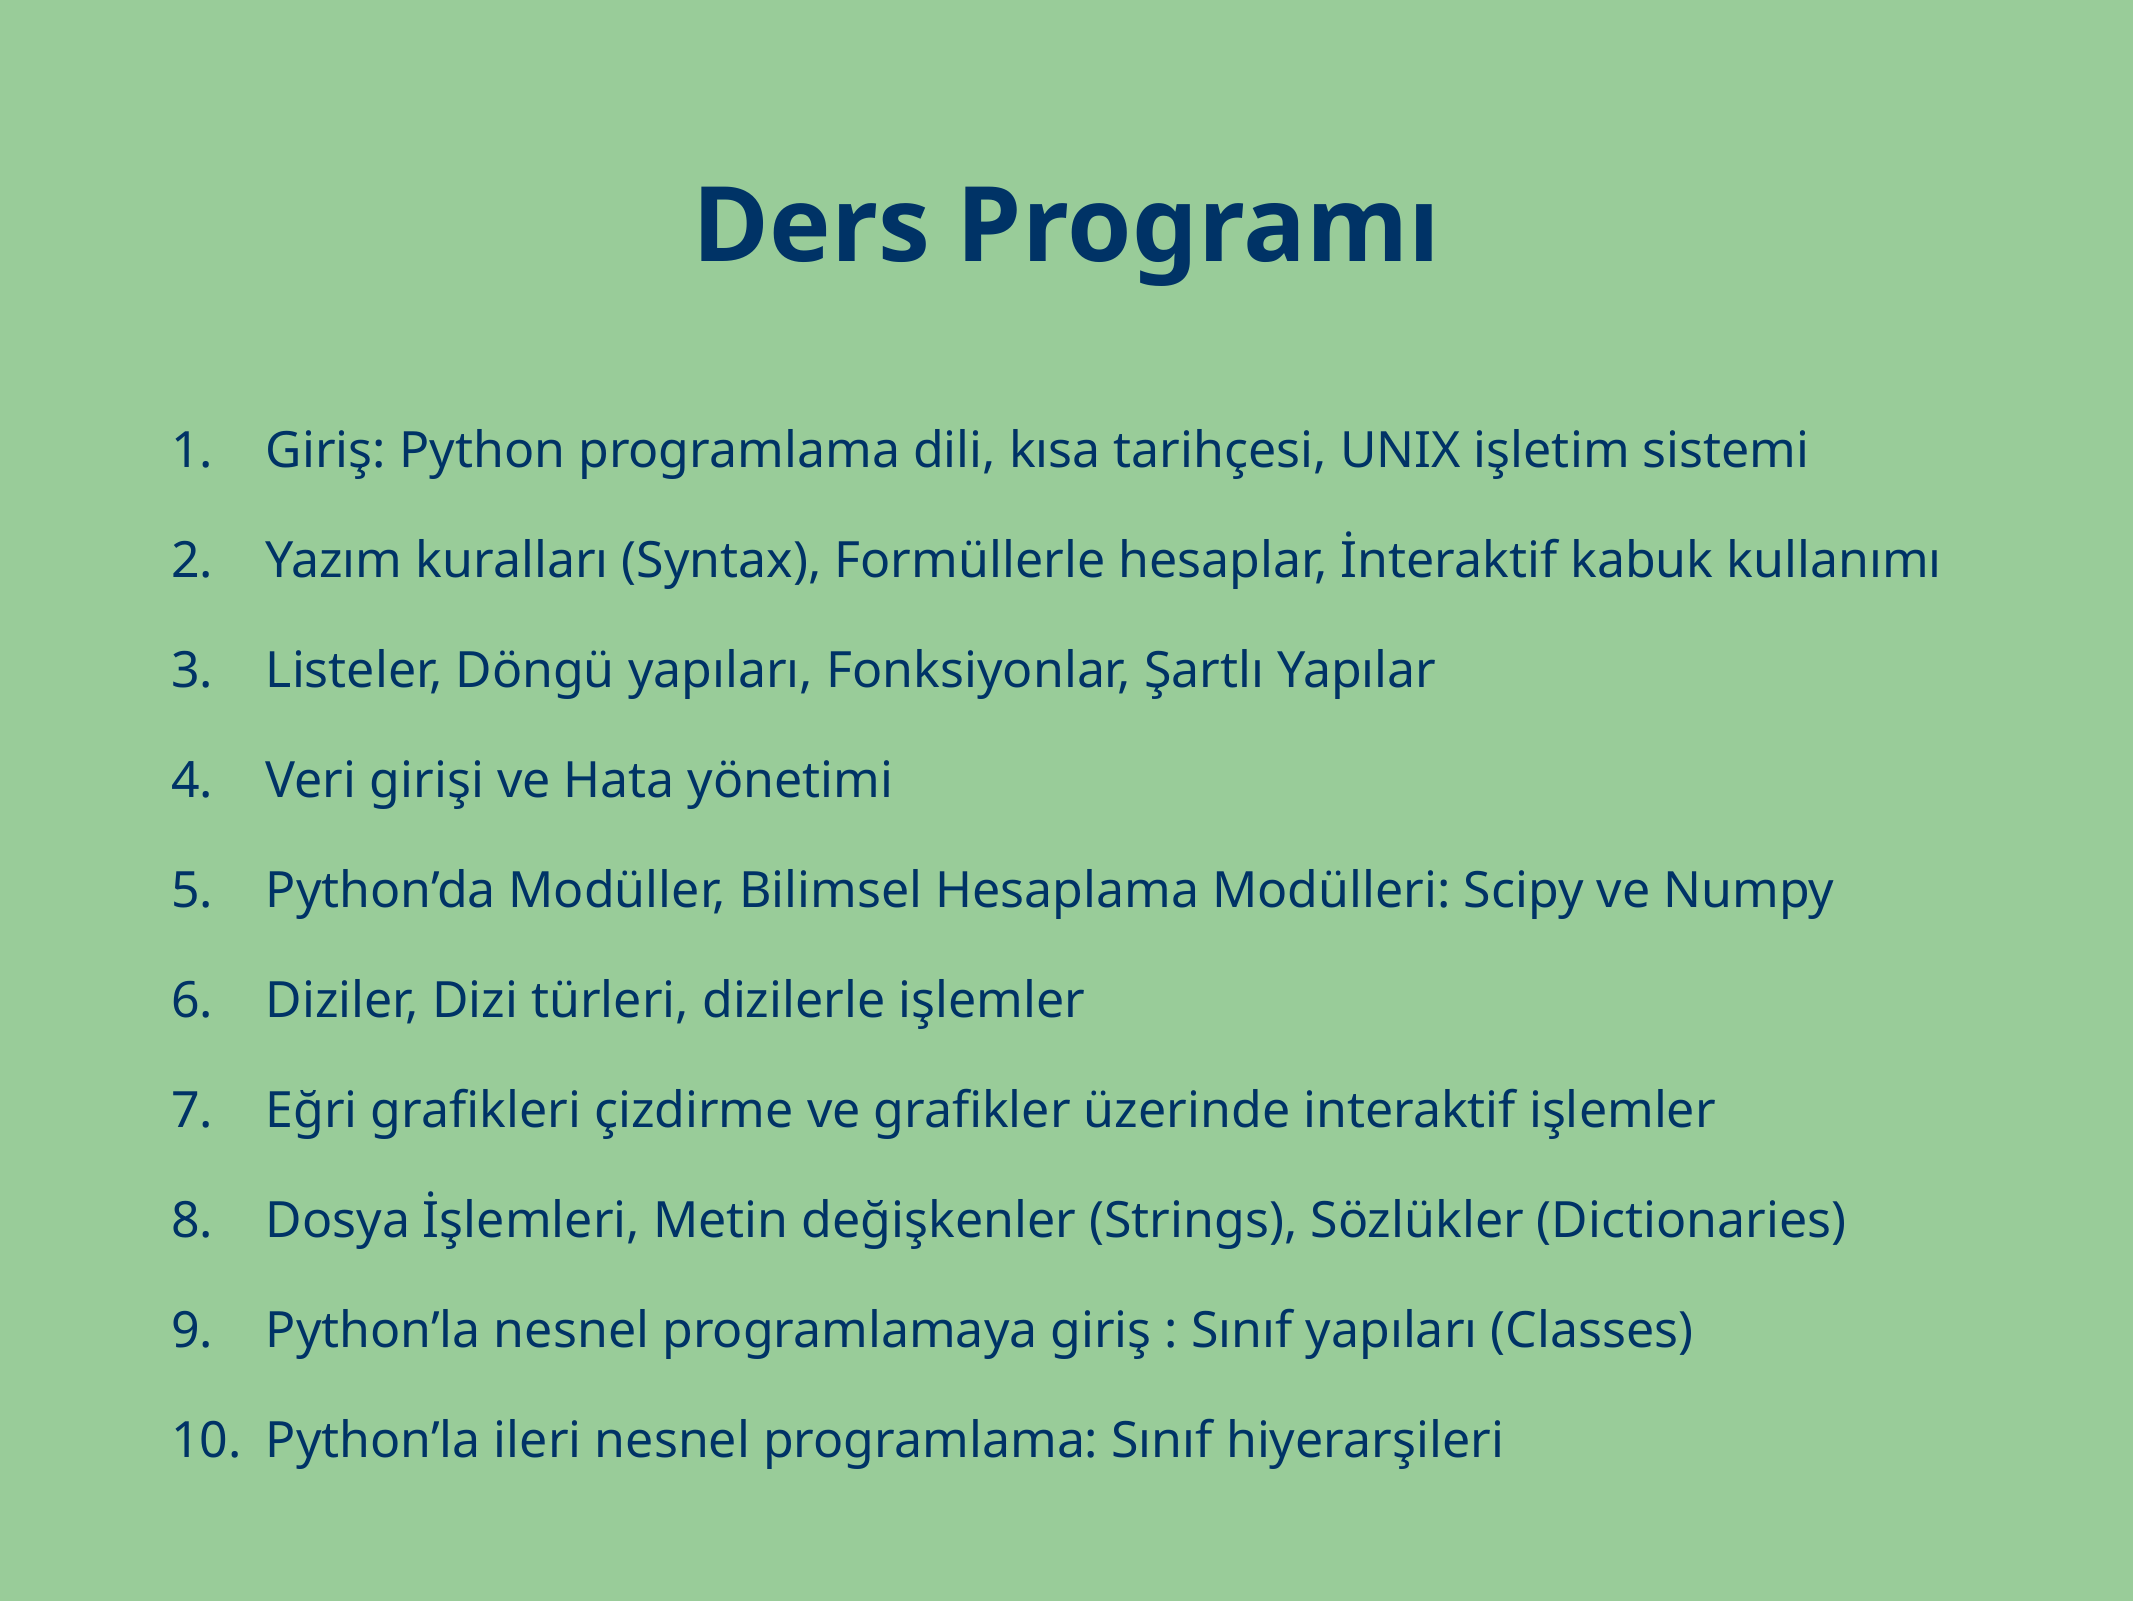

# Ders Programı
Giriş: Python programlama dili, kısa tarihçesi, UNIX işletim sistemi
Yazım kuralları (Syntax), Formüllerle hesaplar, İnteraktif kabuk kullanımı
Listeler, Döngü yapıları, Fonksiyonlar, Şartlı Yapılar
Veri girişi ve Hata yönetimi
Python’da Modüller, Bilimsel Hesaplama Modülleri: Scipy ve Numpy
Diziler, Dizi türleri, dizilerle işlemler
Eğri grafikleri çizdirme ve grafikler üzerinde interaktif işlemler
Dosya İşlemleri, Metin değişkenler (Strings), Sözlükler (Dictionaries)
Python’la nesnel programlamaya giriş : Sınıf yapıları (Classes)
Python’la ileri nesnel programlama: Sınıf hiyerarşileri